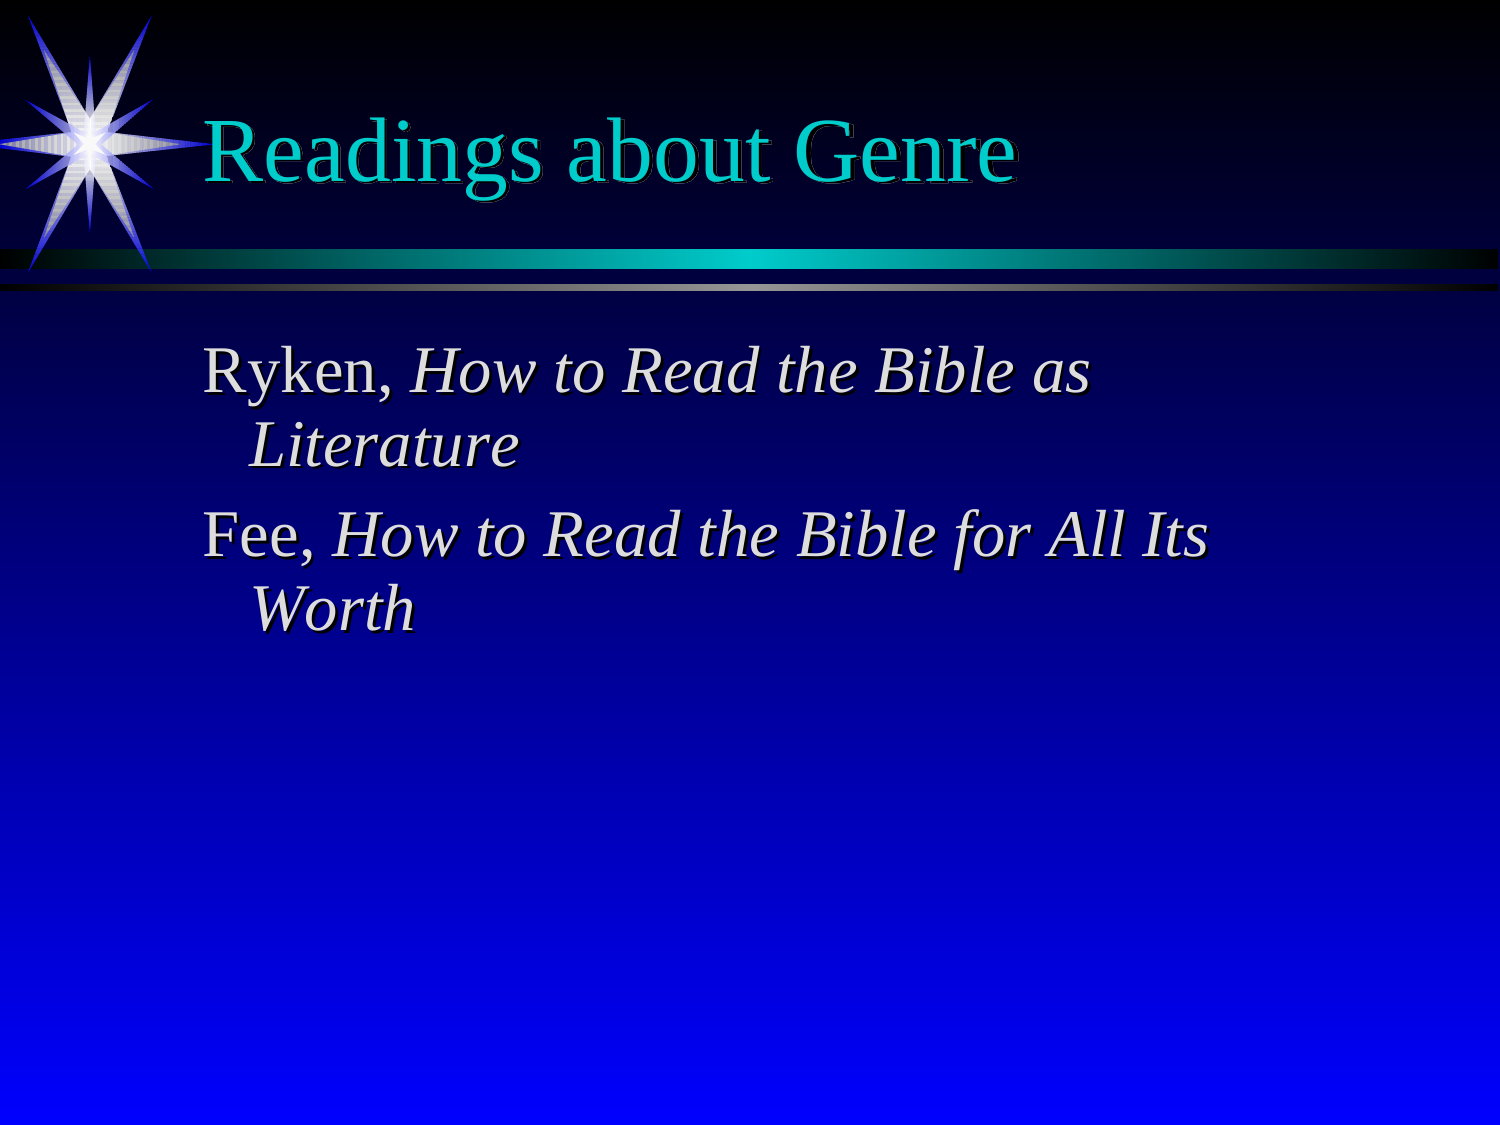

# Readings about Genre
Ryken, How to Read the Bible as Literature
Fee, How to Read the Bible for All Its Worth